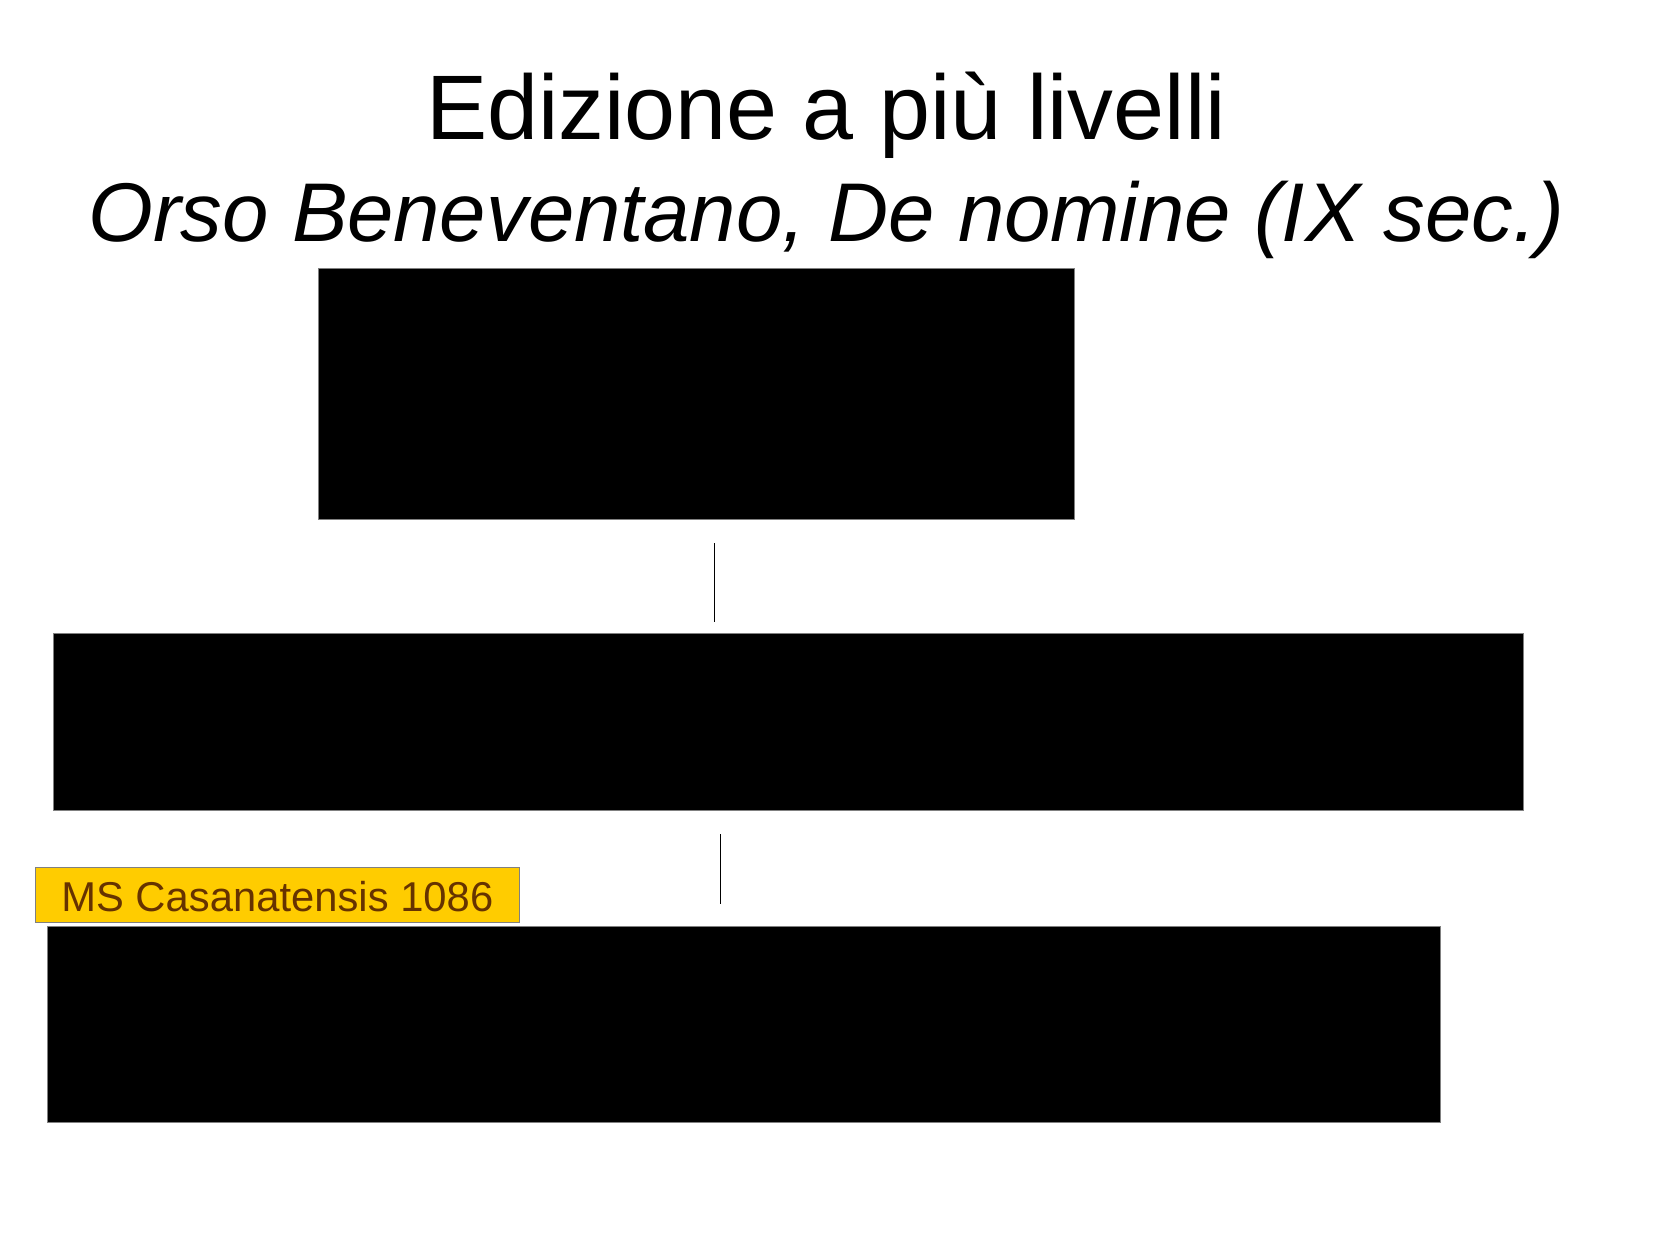

Edizione a più livelli
Orso Beneventano, De nomine (IX sec.)
MS Casanatensis 1086